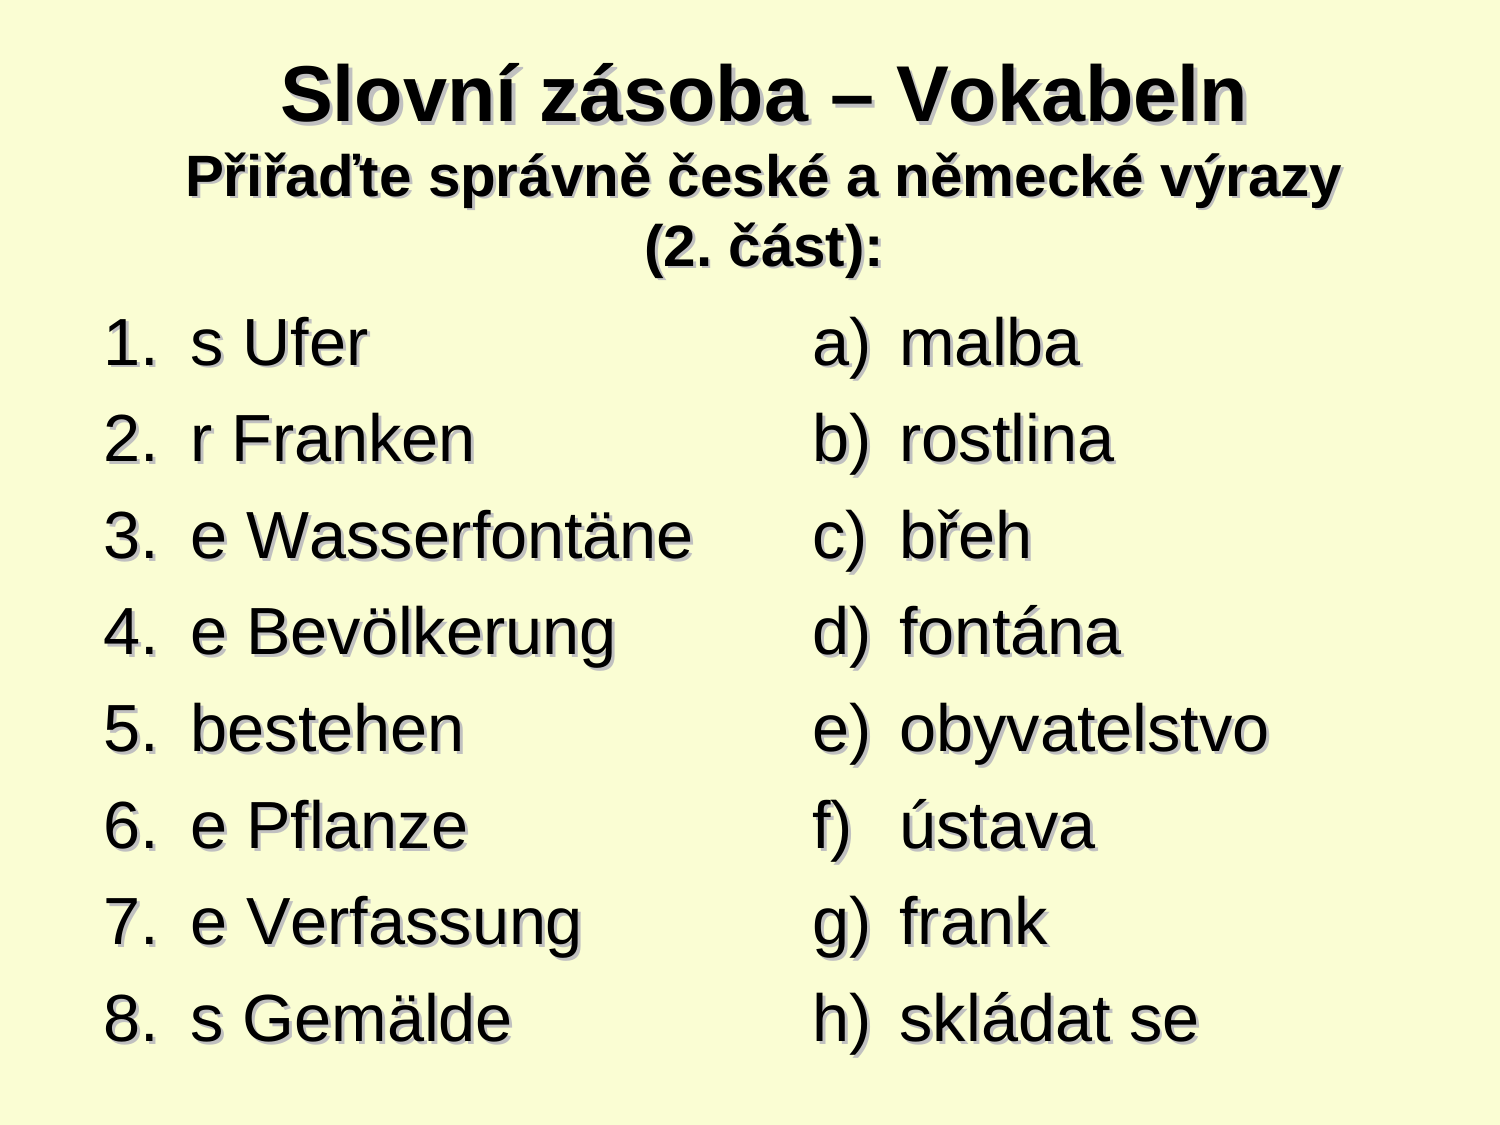

# Slovní zásoba – Vokabeln Přiřaďte správně české a německé výrazy (2. část):
s Ufer
r Franken
e Wasserfontäne
e Bevölkerung
bestehen
e Pflanze
e Verfassung
s Gemälde
malba
rostlina
břeh
fontána
obyvatelstvo
ústava
frank
skládat se